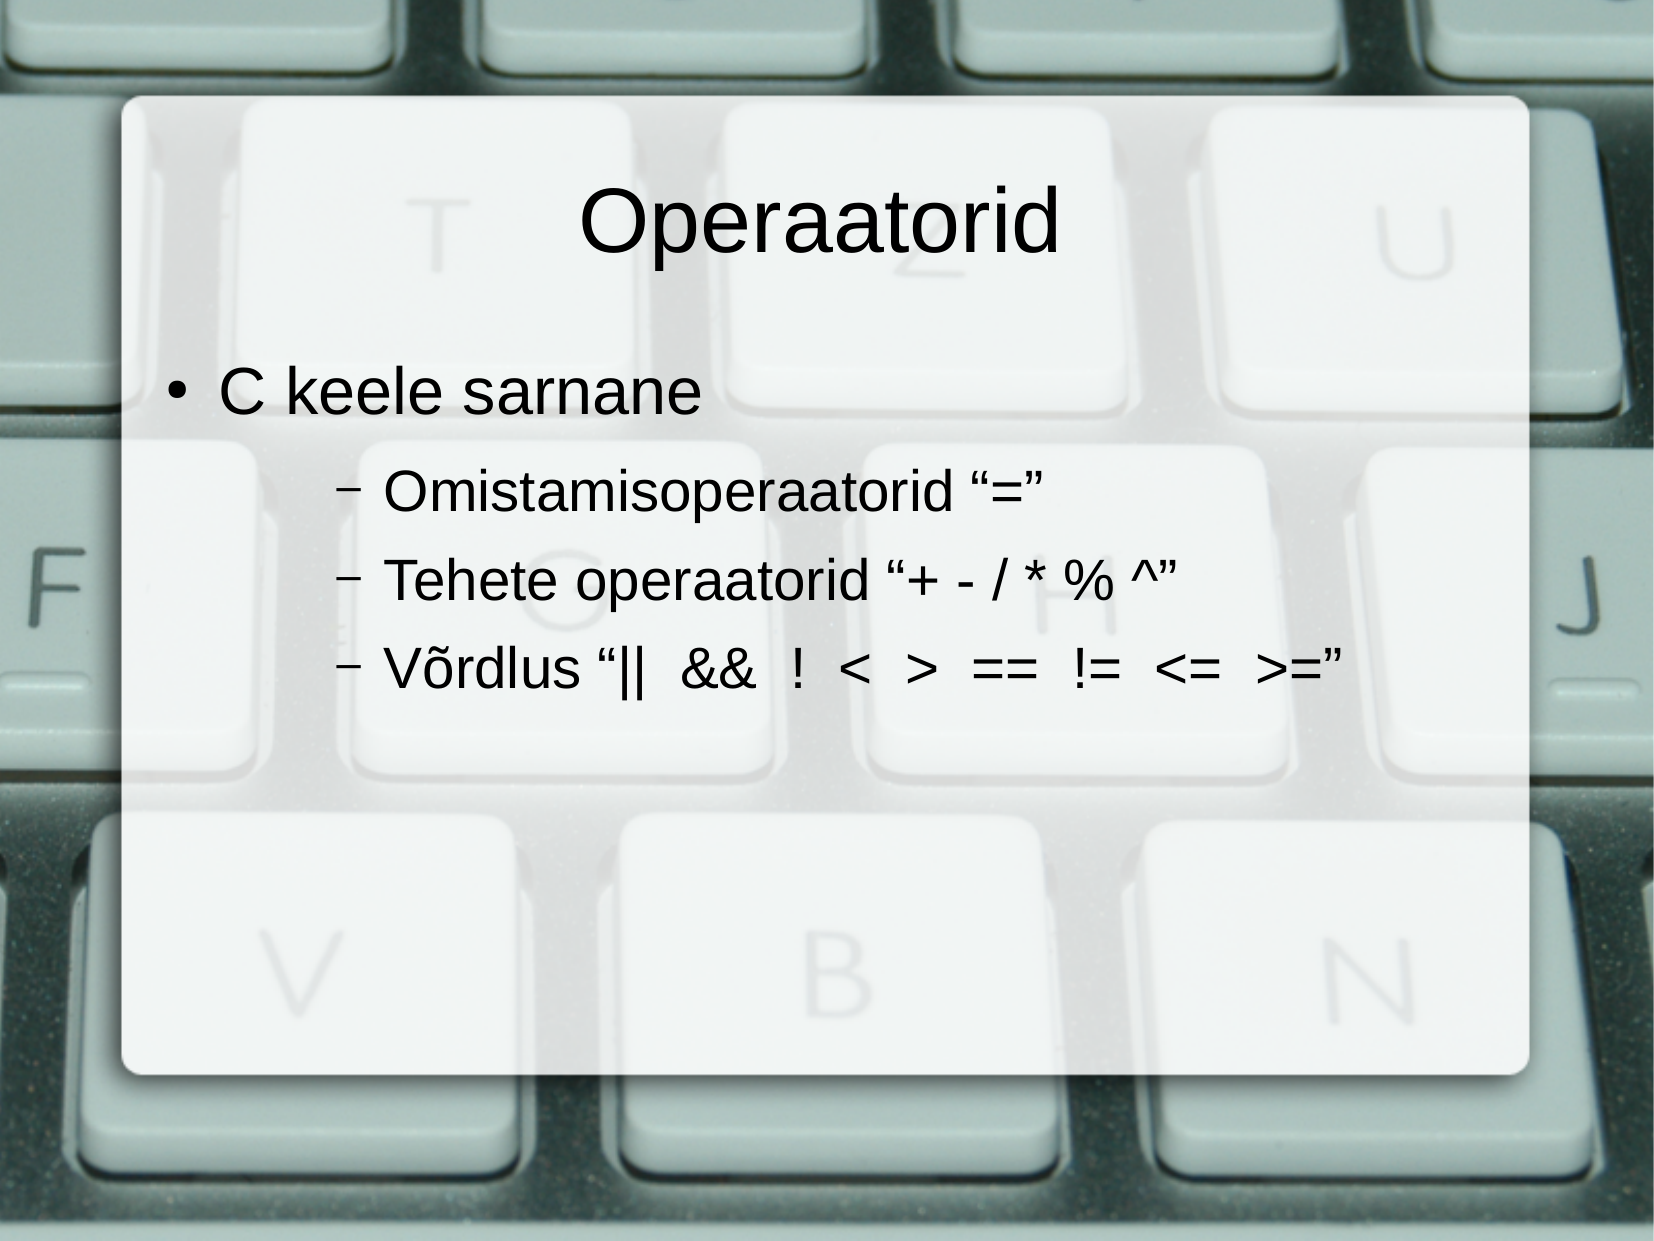

# Operaatorid
C keele sarnane
Omistamisoperaatorid “=”
Tehete operaatorid “+ - / * % ^”
Võrdlus “|| && ! < > == != <= >=”